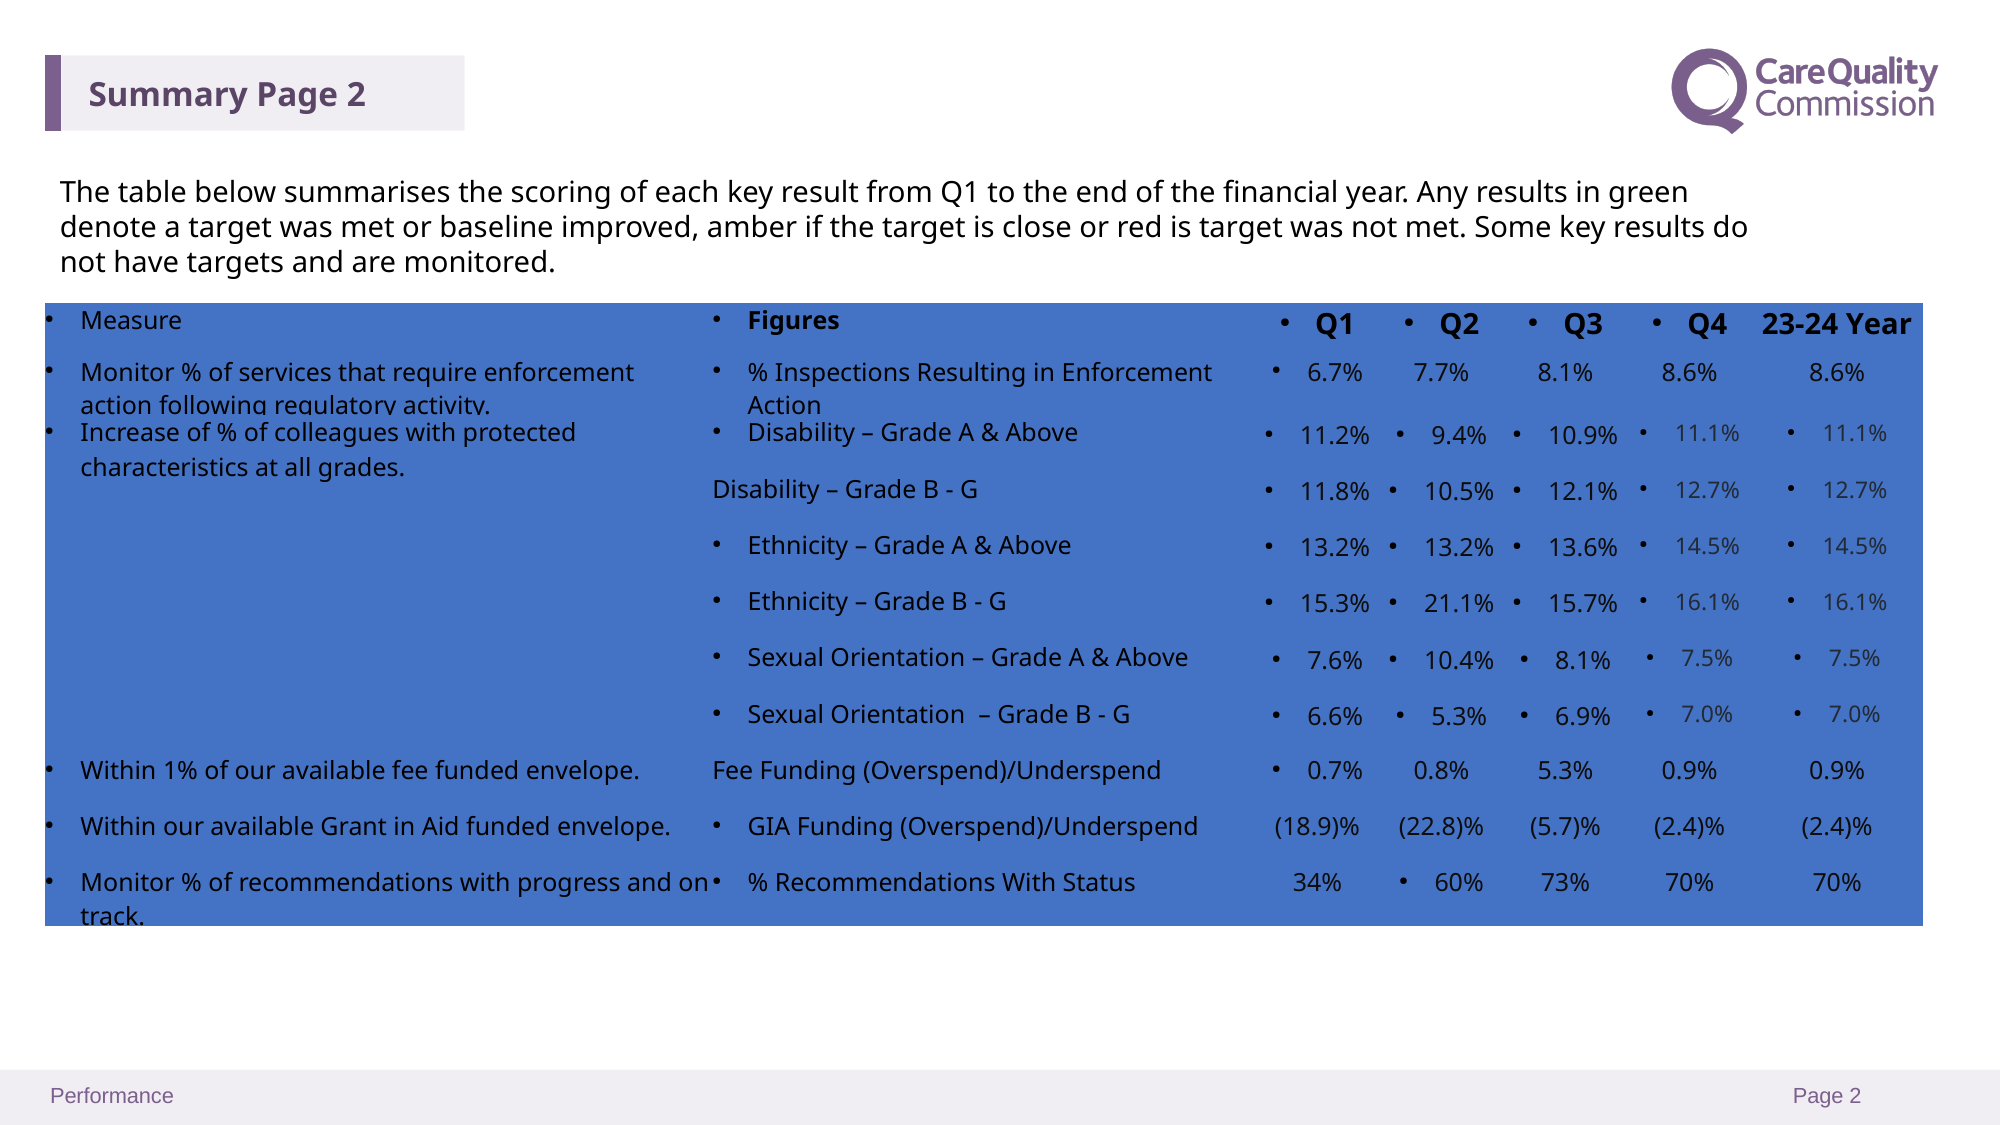

# Summary Page 2
The table below summarises the scoring of each key result from Q1 to the end of the financial year. Any results in green denote a target was met or baseline improved, amber if the target is close or red is target was not met. Some key results do not have targets and are monitored.
| Measure | Figures | Q1 | Q2 | Q3 | Q4 | 23-24 Year |
| --- | --- | --- | --- | --- | --- | --- |
| Monitor % of services that require enforcement action following regulatory activity. | % Inspections Resulting in Enforcement Action | 6.7% | 7.7% | 8.1% | 8.6% | 8.6% |
| Increase of % of colleagues with protected characteristics at all grades. | Disability – Grade A & Above | 11.2% | 9.4% | 10.9% | 11.1% | 11.1% |
| | Disability – Grade B - G | 11.8% | 10.5% | 12.1% | 12.7% | 12.7% |
| | Ethnicity – Grade A & Above | 13.2% | 13.2% | 13.6% | 14.5% | 14.5% |
| | Ethnicity – Grade B - G | 15.3% | 21.1% | 15.7% | 16.1% | 16.1% |
| | Sexual Orientation – Grade A & Above | 7.6% | 10.4% | 8.1% | 7.5% | 7.5% |
| | Sexual Orientation  – Grade B - G | 6.6% | 5.3% | 6.9% | 7.0% | 7.0% |
| Within 1% of our available fee funded envelope. | Fee Funding (Overspend)/Underspend | 0.7% | 0.8% | 5.3% | 0.9% | 0.9% |
| Within our available Grant in Aid funded envelope. | GIA Funding (Overspend)/Underspend | (18.9)% | (22.8)% | (5.7)% | (2.4)% | (2.4)% |
| Monitor % of recommendations with progress and on track. | % Recommendations With Status | 34% | 60% | 73% | 70% | 70% |
Performance
Page 2